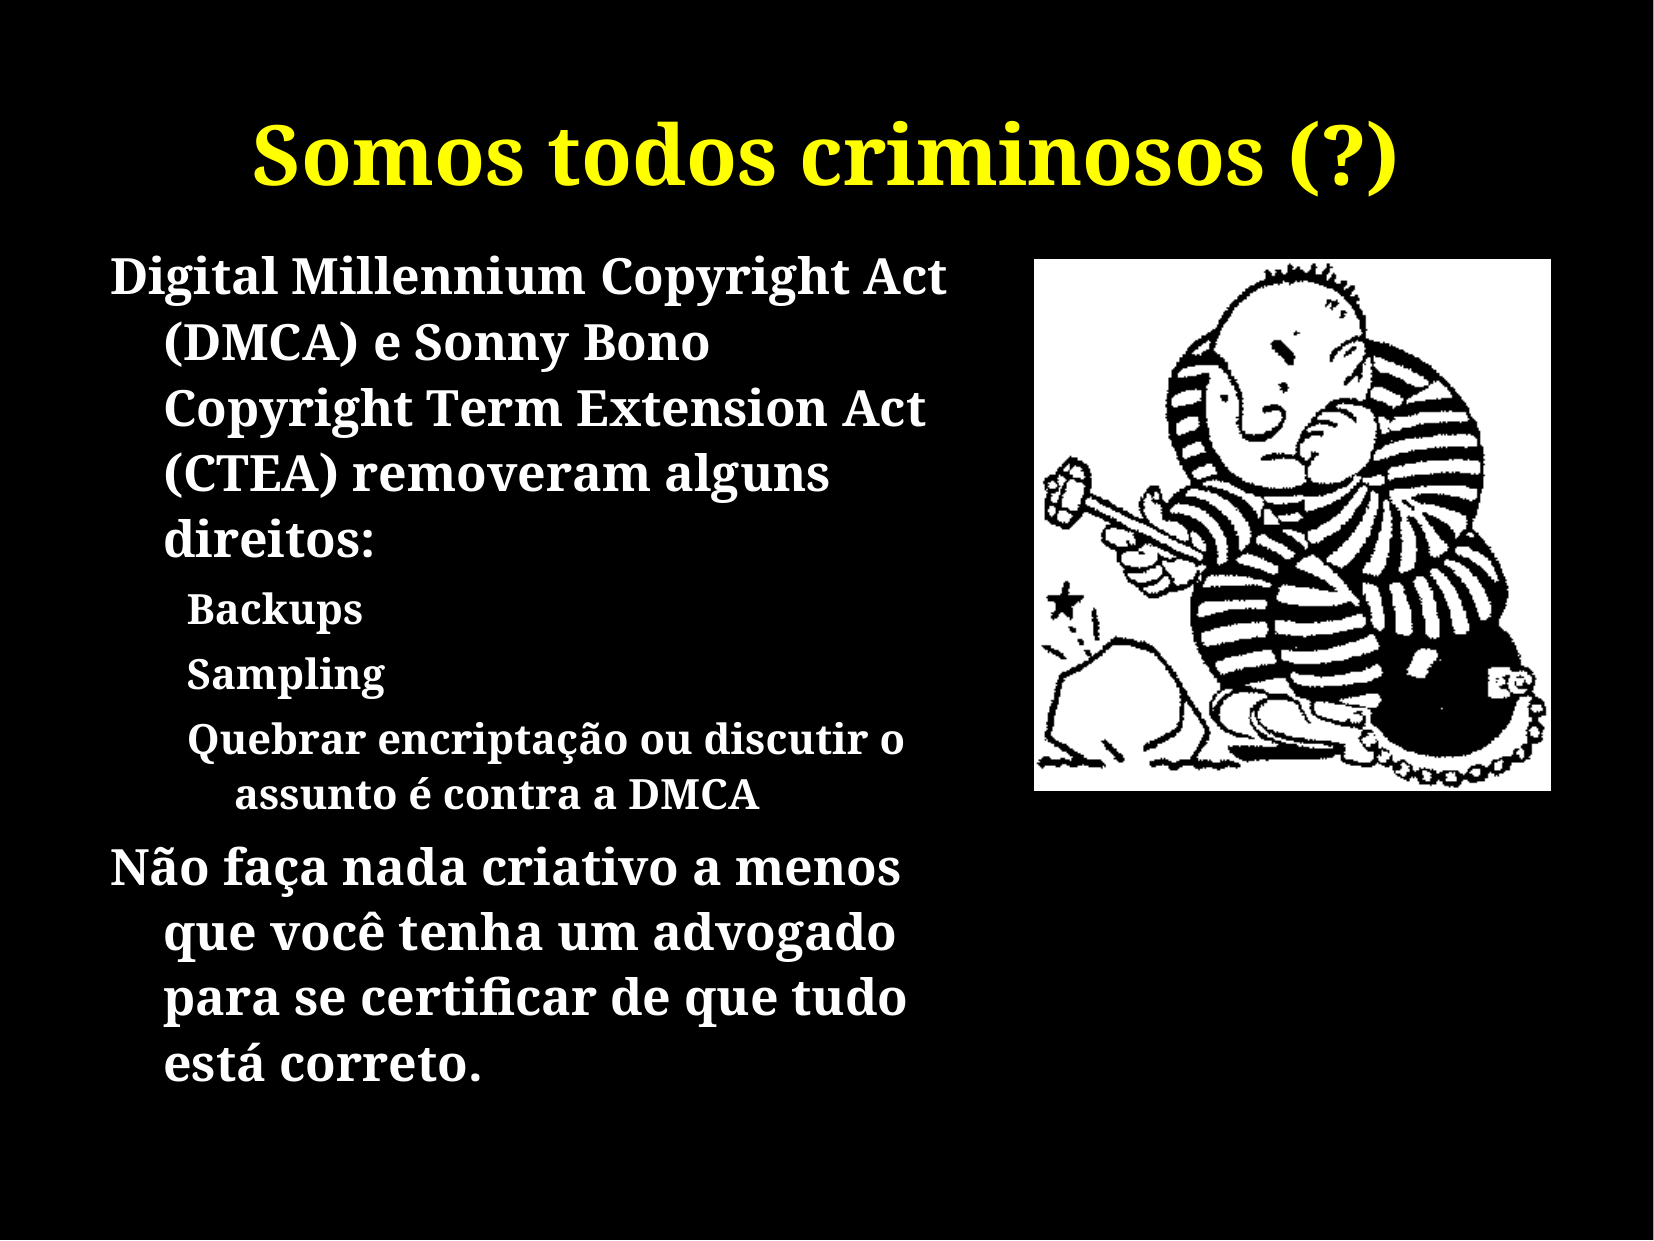

# Somos todos criminosos (?)
Digital Millennium Copyright Act (DMCA) e Sonny Bono Copyright Term Extension Act (CTEA) removeram alguns direitos:
Backups
Sampling
Quebrar encriptação ou discutir o assunto é contra a DMCA
Não faça nada criativo a menos que você tenha um advogado para se certificar de que tudo está correto.